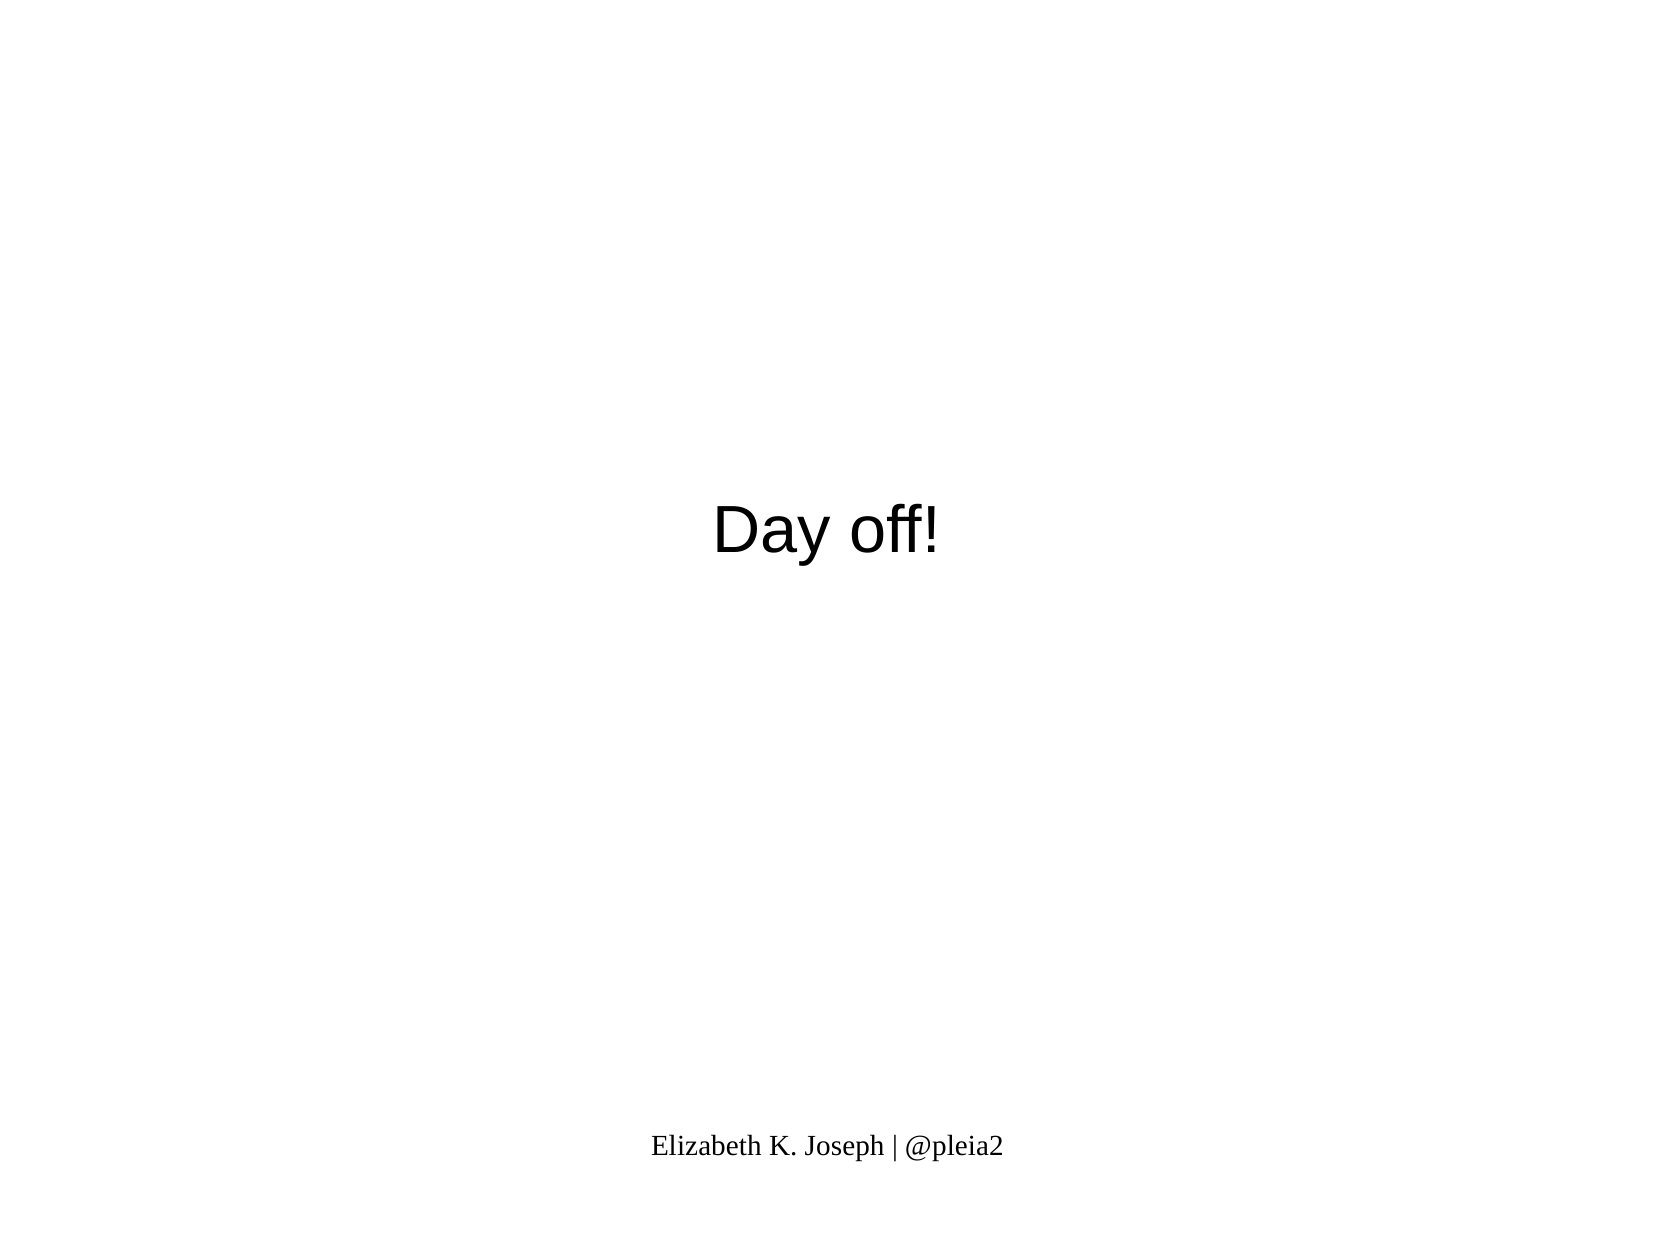

# Day off!
Elizabeth K. Joseph | @pleia2